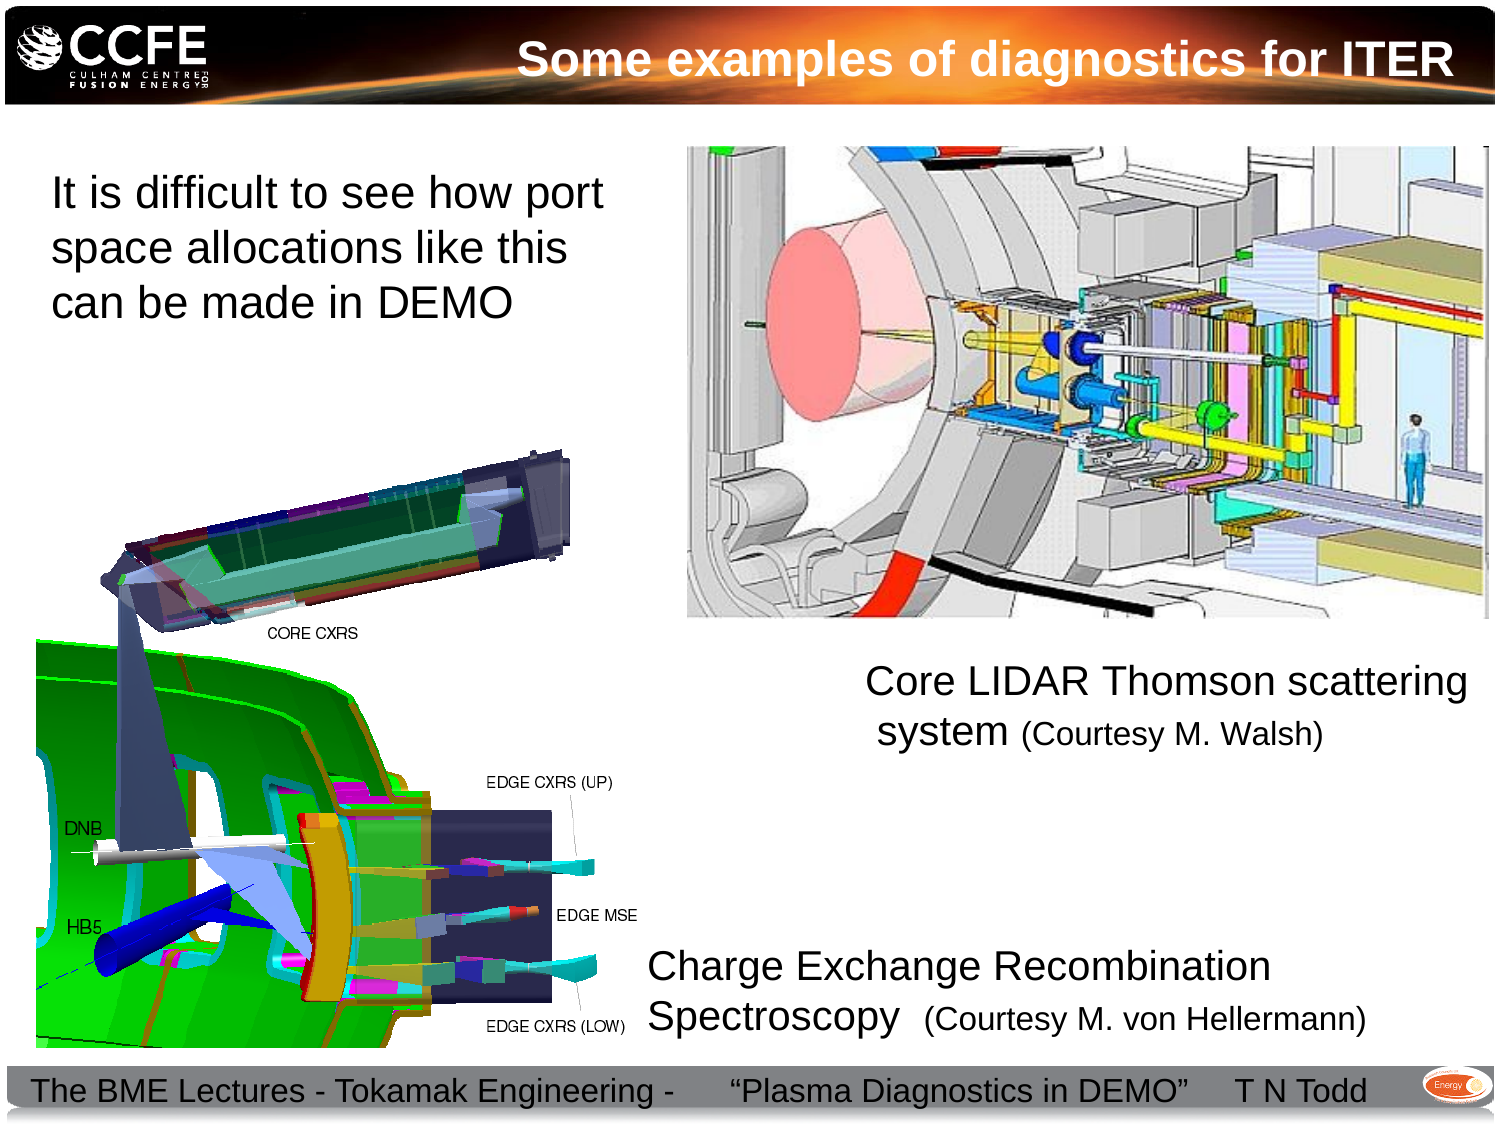

Some examples of diagnostics for ITER
It is difficult to see how port space allocations like this can be made in DEMO
Core LIDAR Thomson scattering
 system (Courtesy M. Walsh)
Charge Exchange Recombination Spectroscopy (Courtesy M. von Hellermann)